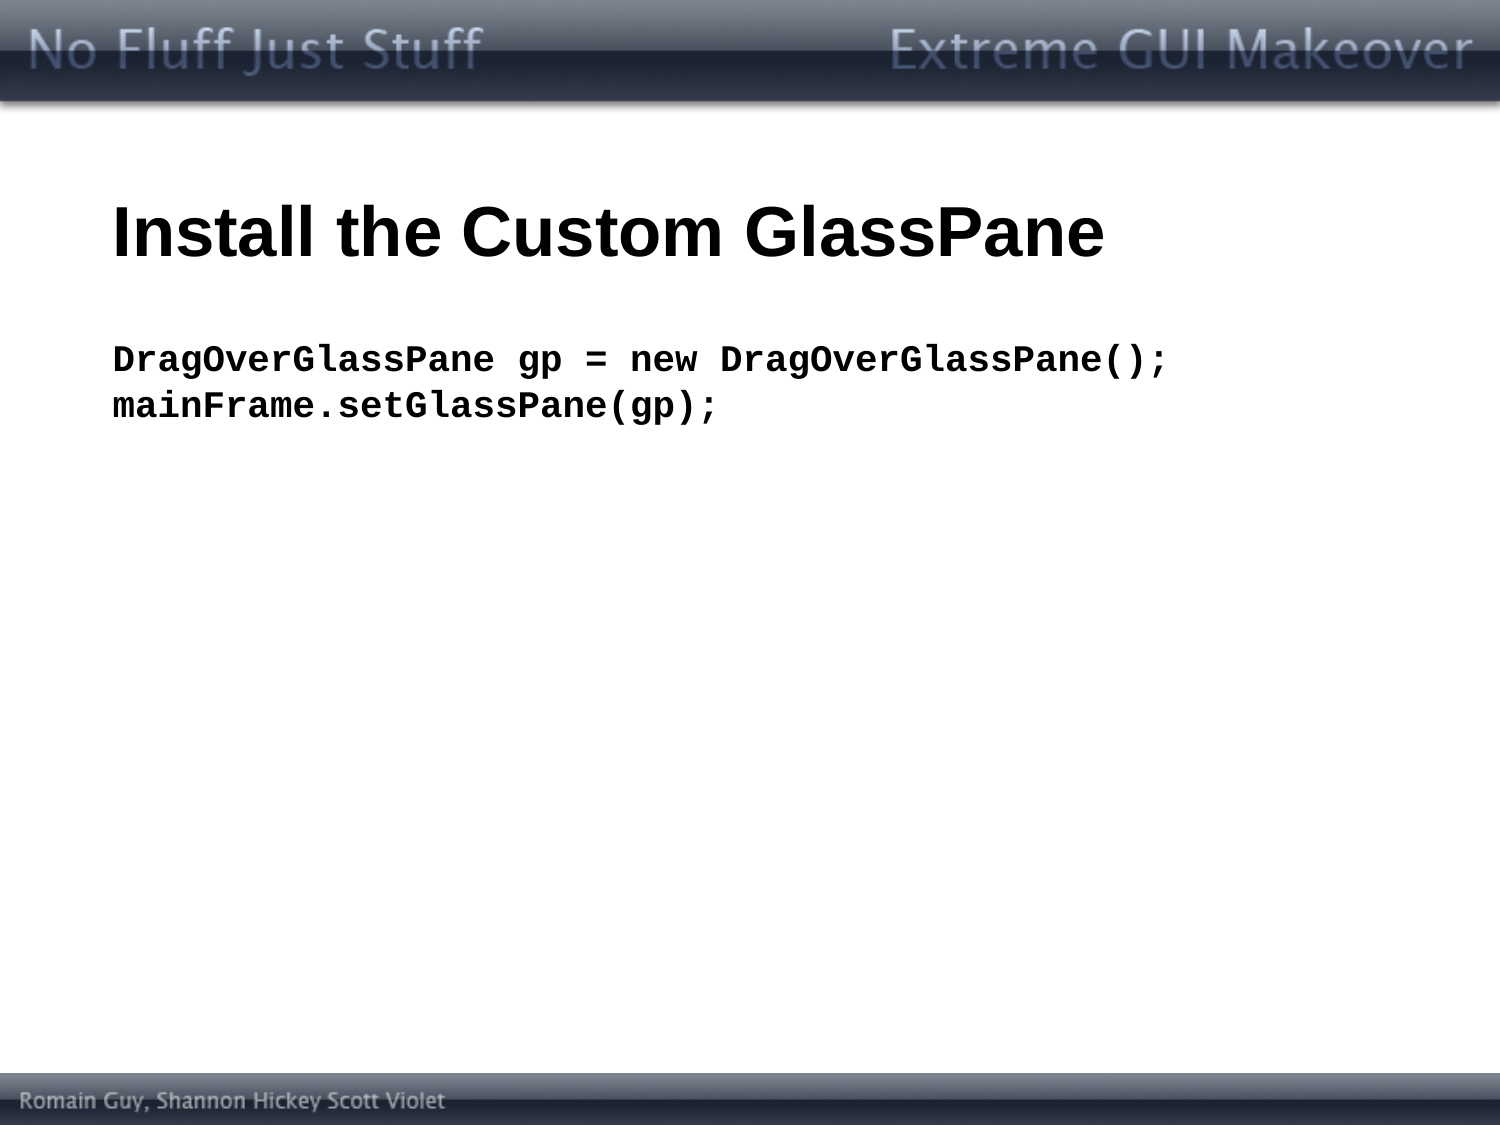

# Install the Custom GlassPane
DragOverGlassPane gp = new DragOverGlassPane();
mainFrame.setGlassPane(gp);